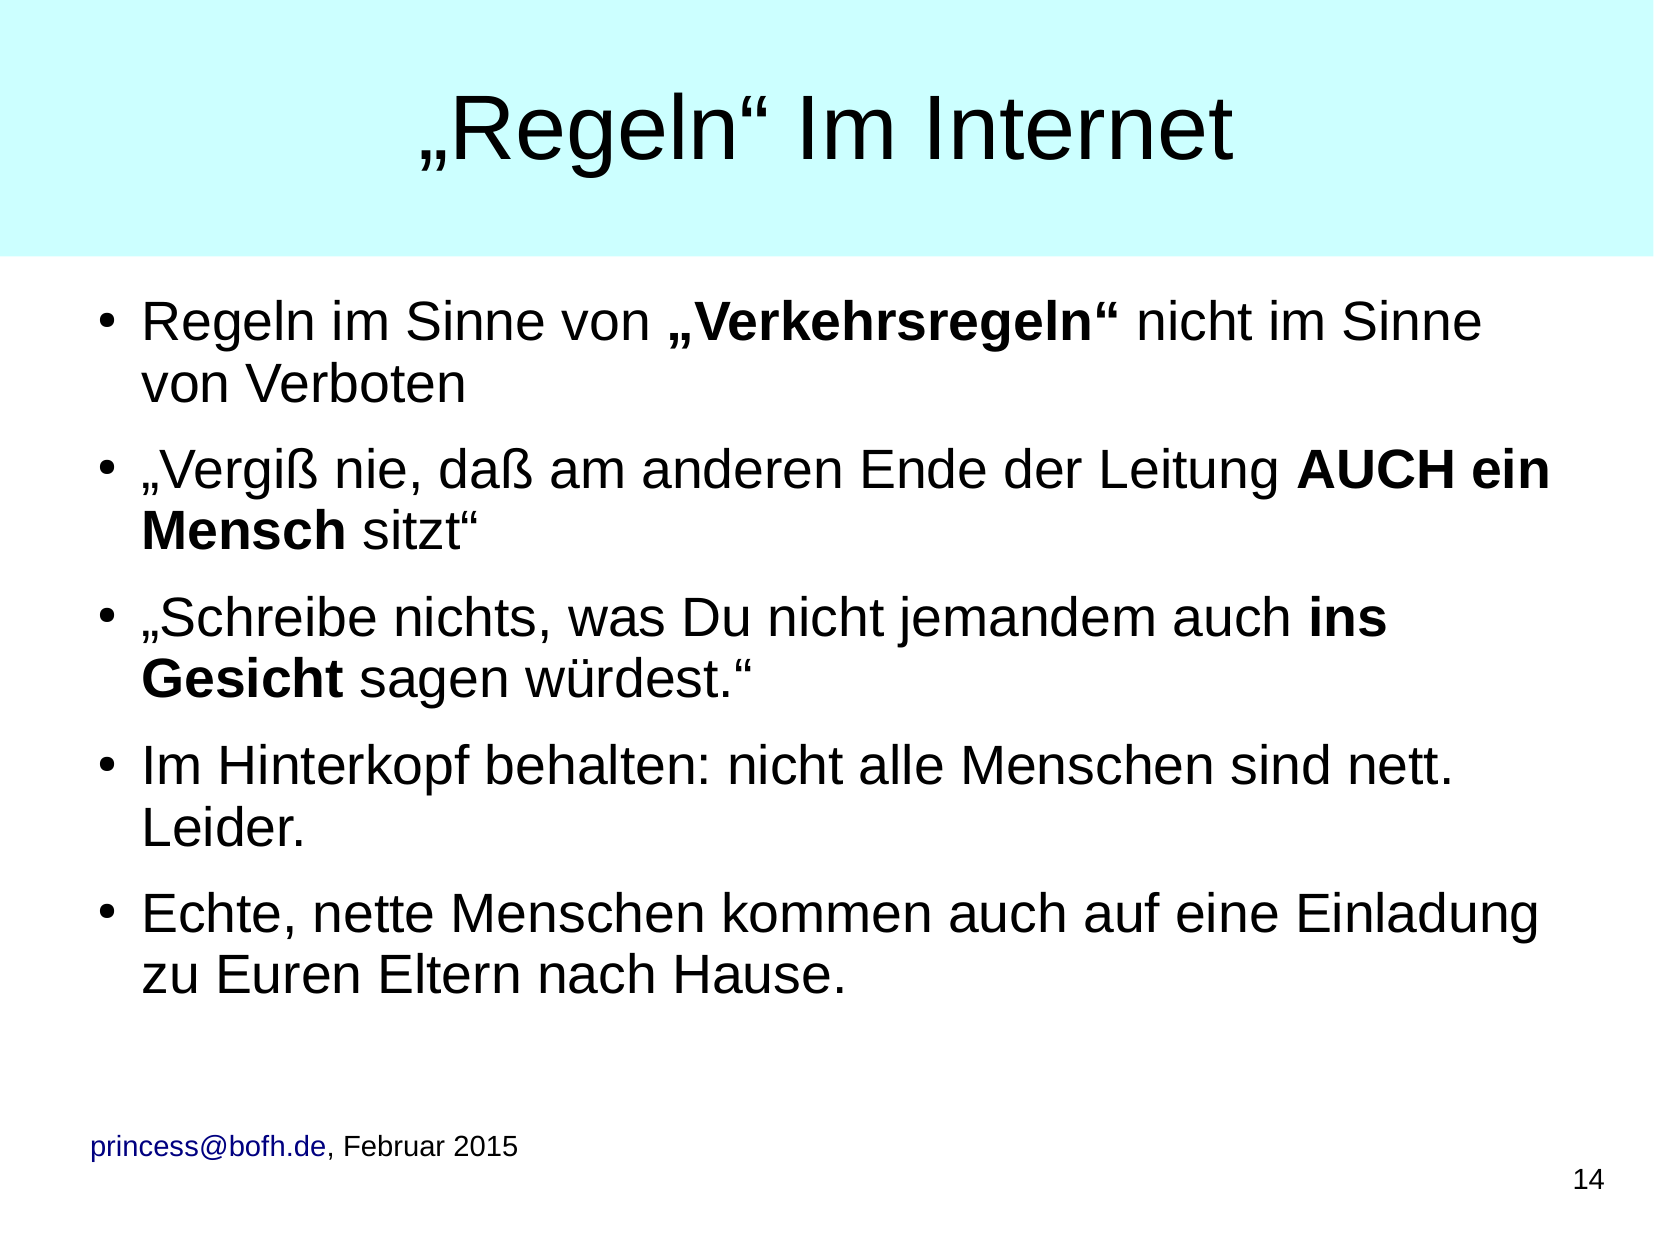

# „Regeln“ Im Internet
Regeln im Sinne von „Verkehrsregeln“ nicht im Sinne von Verboten
„Vergiß nie, daß am anderen Ende der Leitung AUCH ein Mensch sitzt“
„Schreibe nichts, was Du nicht jemandem auch ins Gesicht sagen würdest.“
Im Hinterkopf behalten: nicht alle Menschen sind nett. Leider.
Echte, nette Menschen kommen auch auf eine Einladung zu Euren Eltern nach Hause.
Andi @ Furtwangen 2015